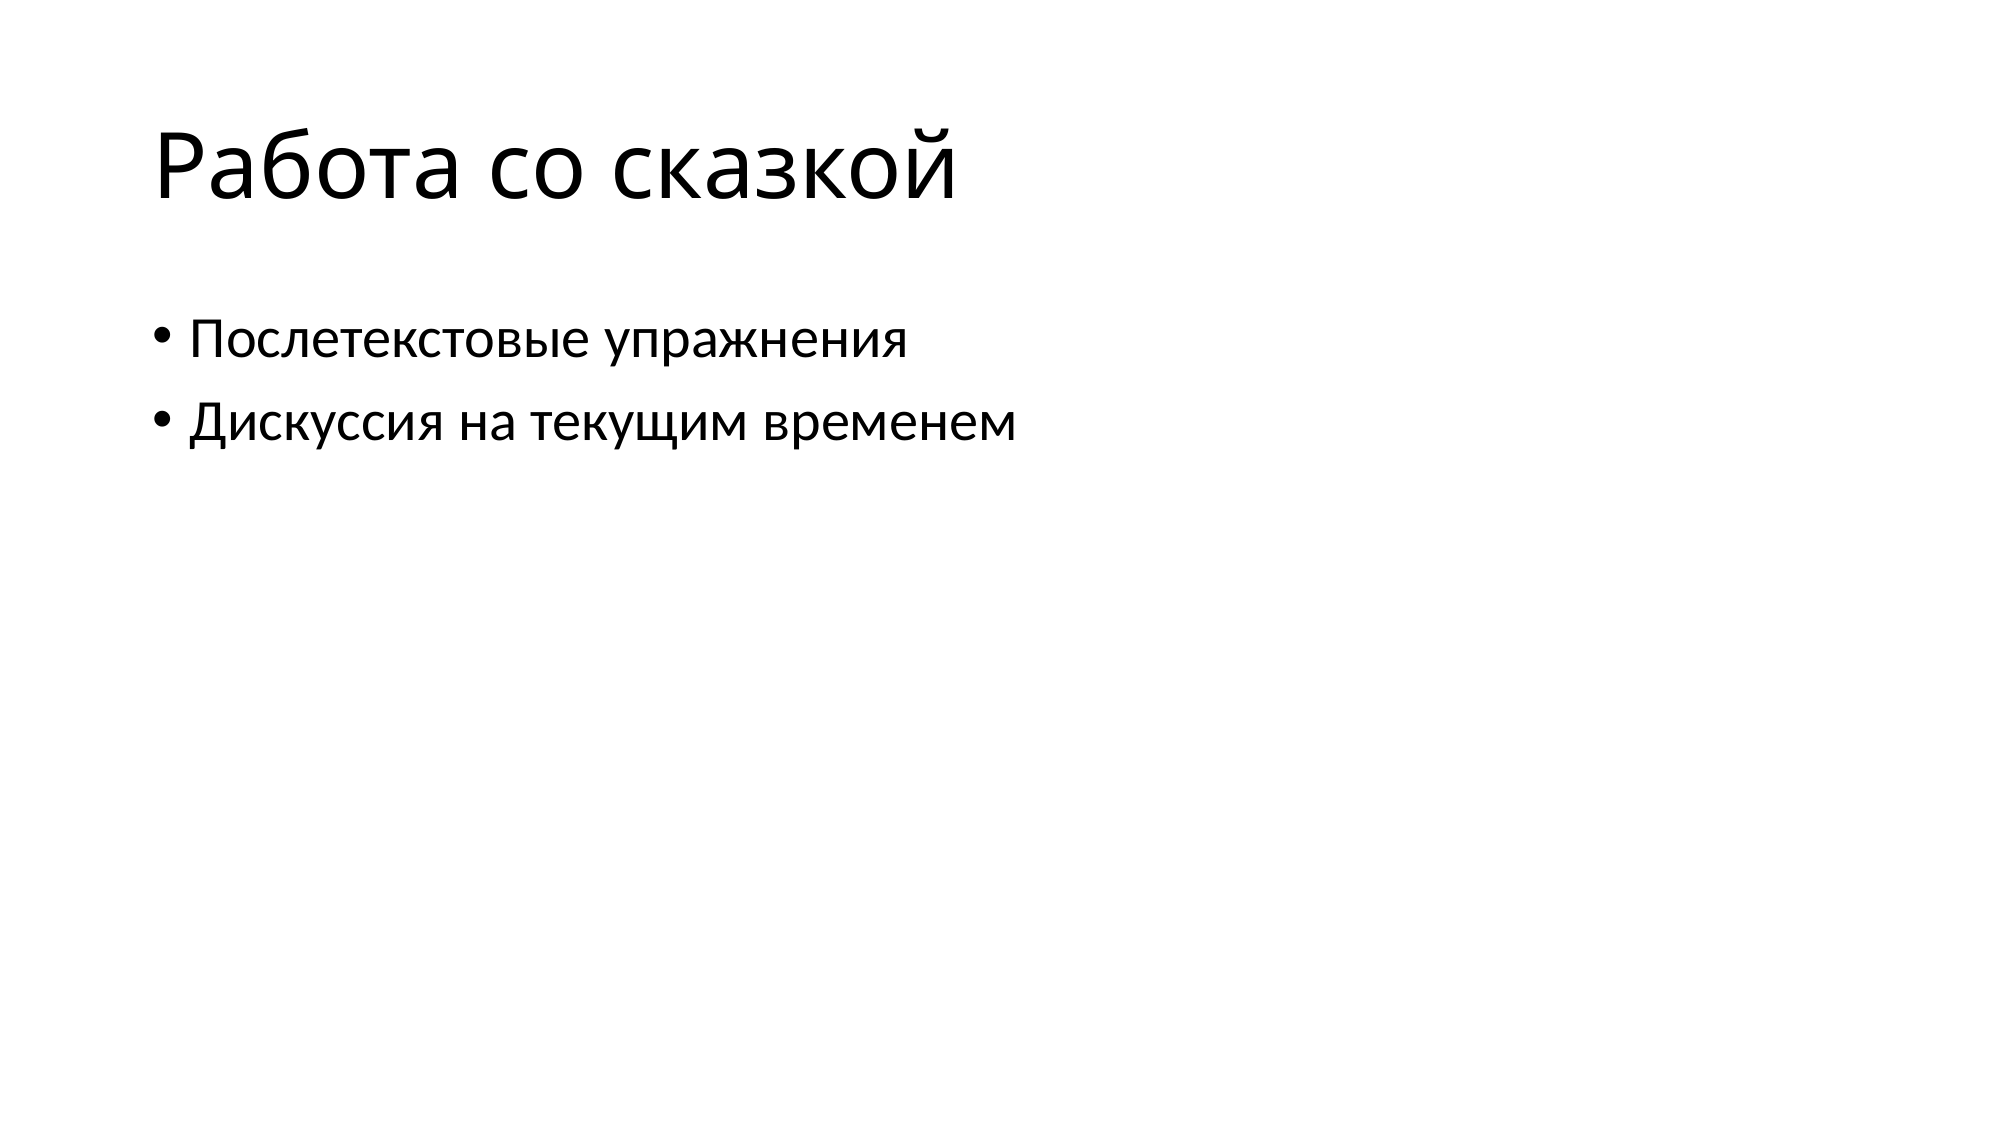

# Работа со сказкой
Послетекстовые упражнения
Дискуссия на текущим временем